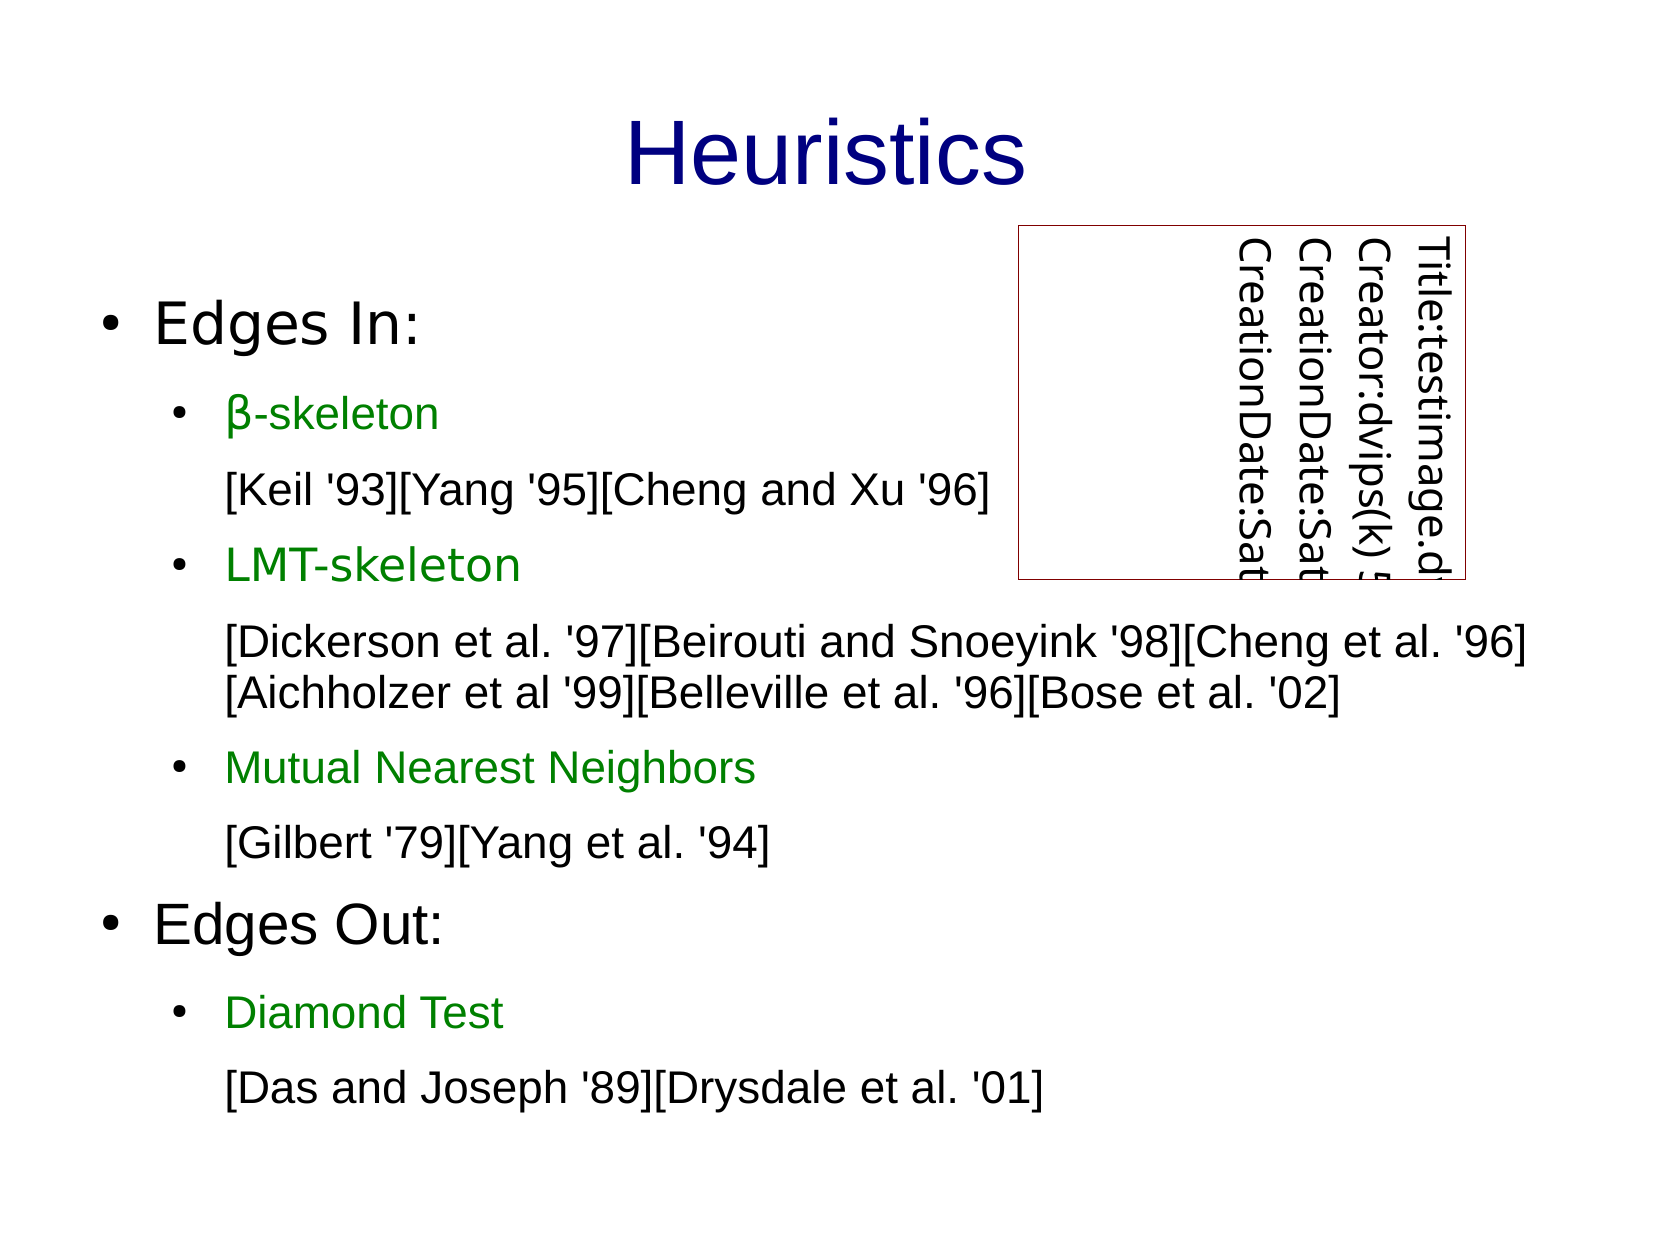

# Heuristics
Edges In:
β-skeleton
[Keil '93][Yang '95][Cheng and Xu '96]
LMT-skeleton
[Dickerson et al. '97][Beirouti and Snoeyink '98][Cheng et al. '96][Aichholzer et al '99][Belleville et al. '96][Bose et al. '02]
Mutual Nearest Neighbors
[Gilbert '79][Yang et al. '94]
Edges Out:
Diamond Test
[Das and Joseph '89][Drysdale et al. '01]